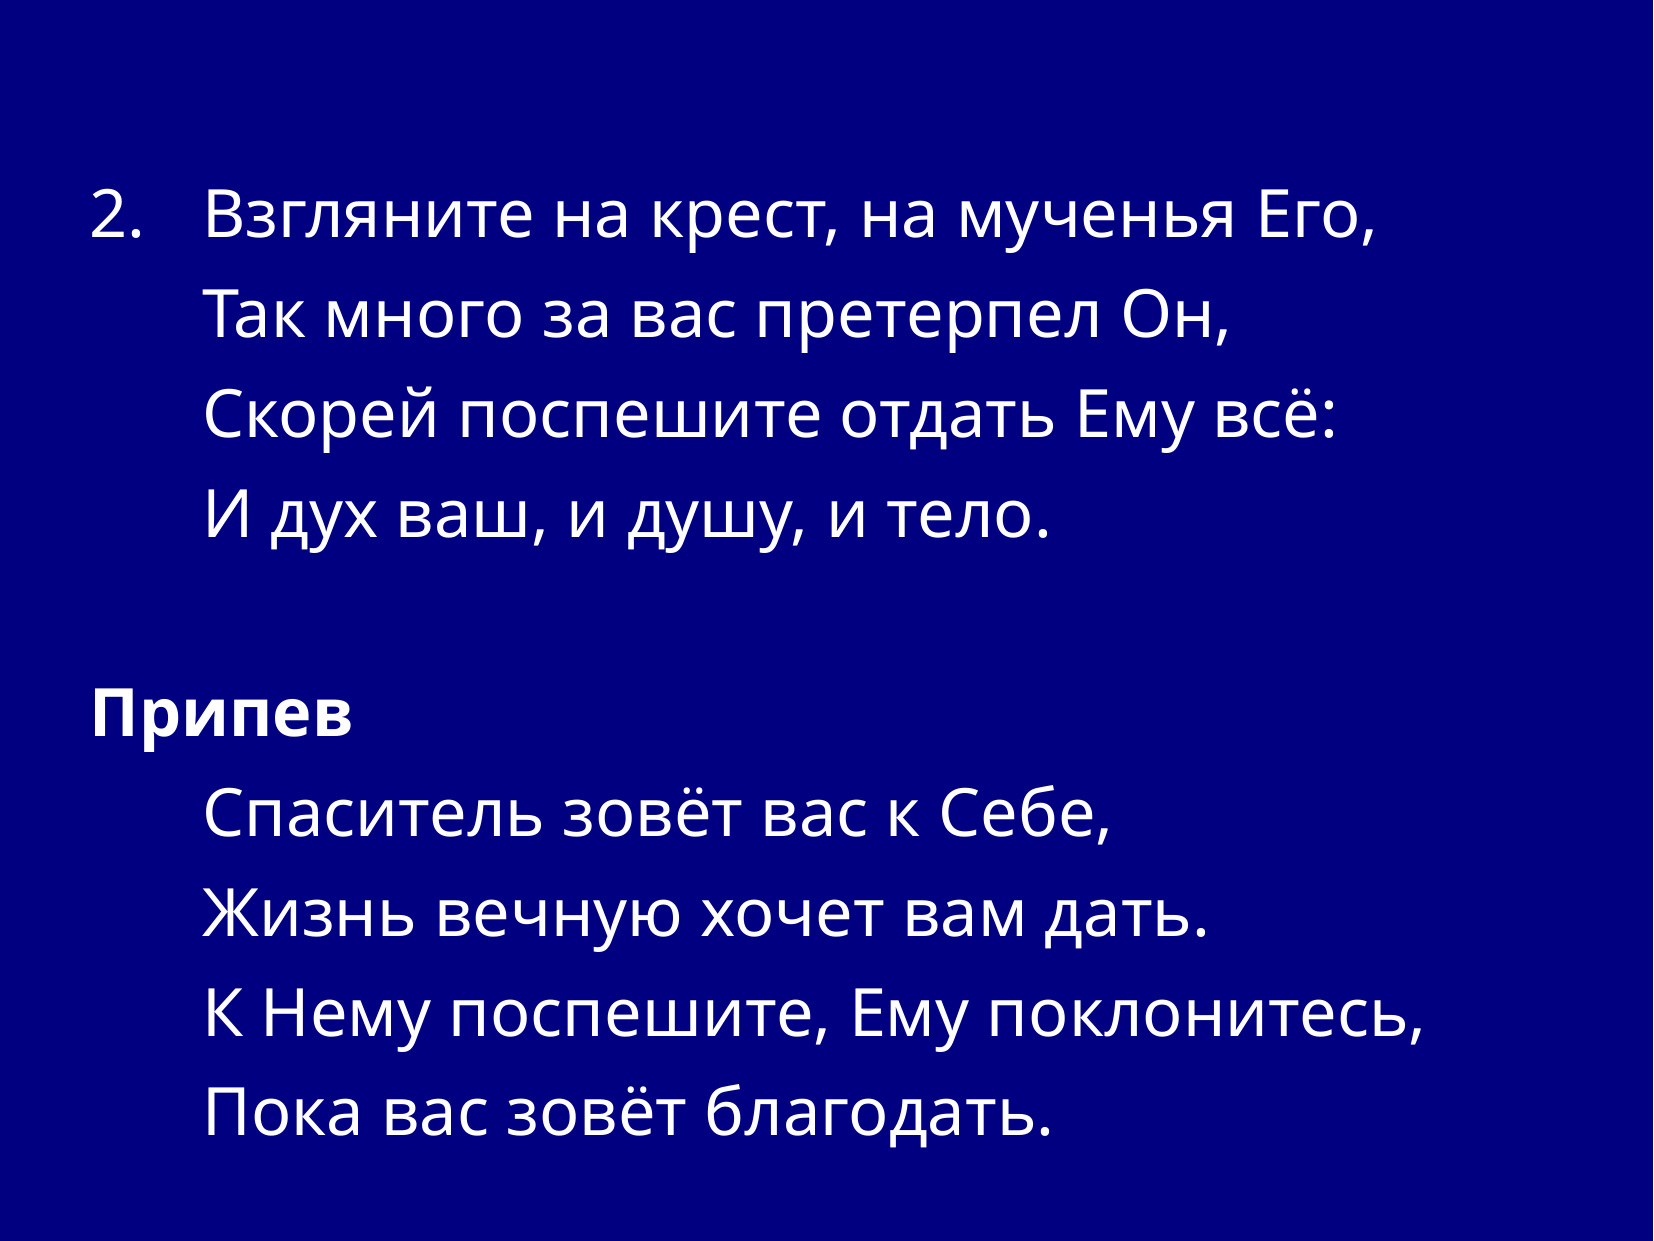

2.	Взгляните на крест, на мученья Его,
	Так много за вас претерпел Он,
	Скорей поспешите отдать Ему всё:
	И дух ваш, и душу, и тело.
Припев
	Спаситель зовёт вас к Себе,
	Жизнь вечную хочет вам дать.
	К Нему поспешите, Ему поклонитесь,
	Пока вас зовёт благодать.